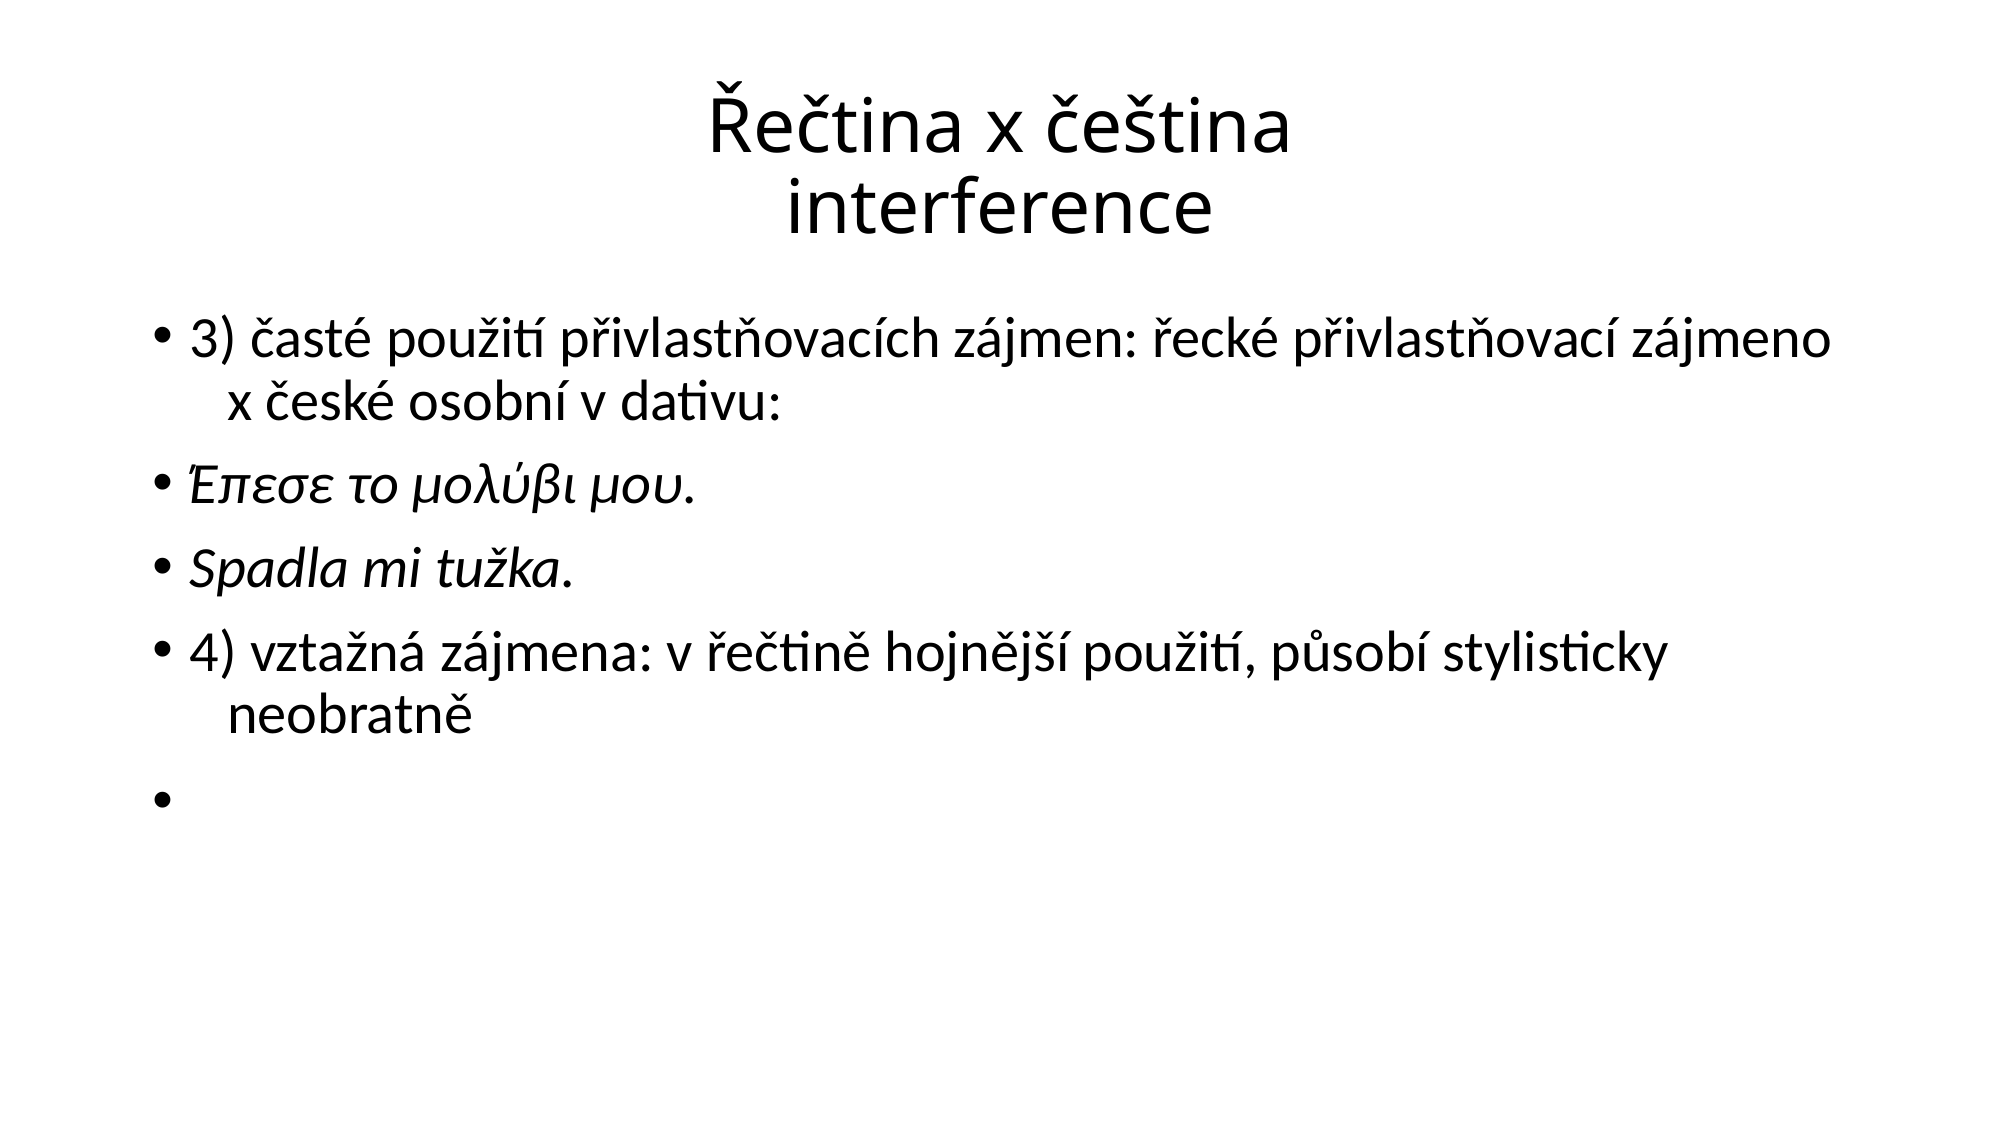

# Řečtina x čeština interference
3) časté použití přivlastňovacích zájmen: řecké přivlastňovací zájmeno x české osobní v dativu:
Έπεσε το μολύβι μου.
Spadla mi tužka.
4) vztažná zájmena: v řečtině hojnější použití, působí stylisticky neobratně